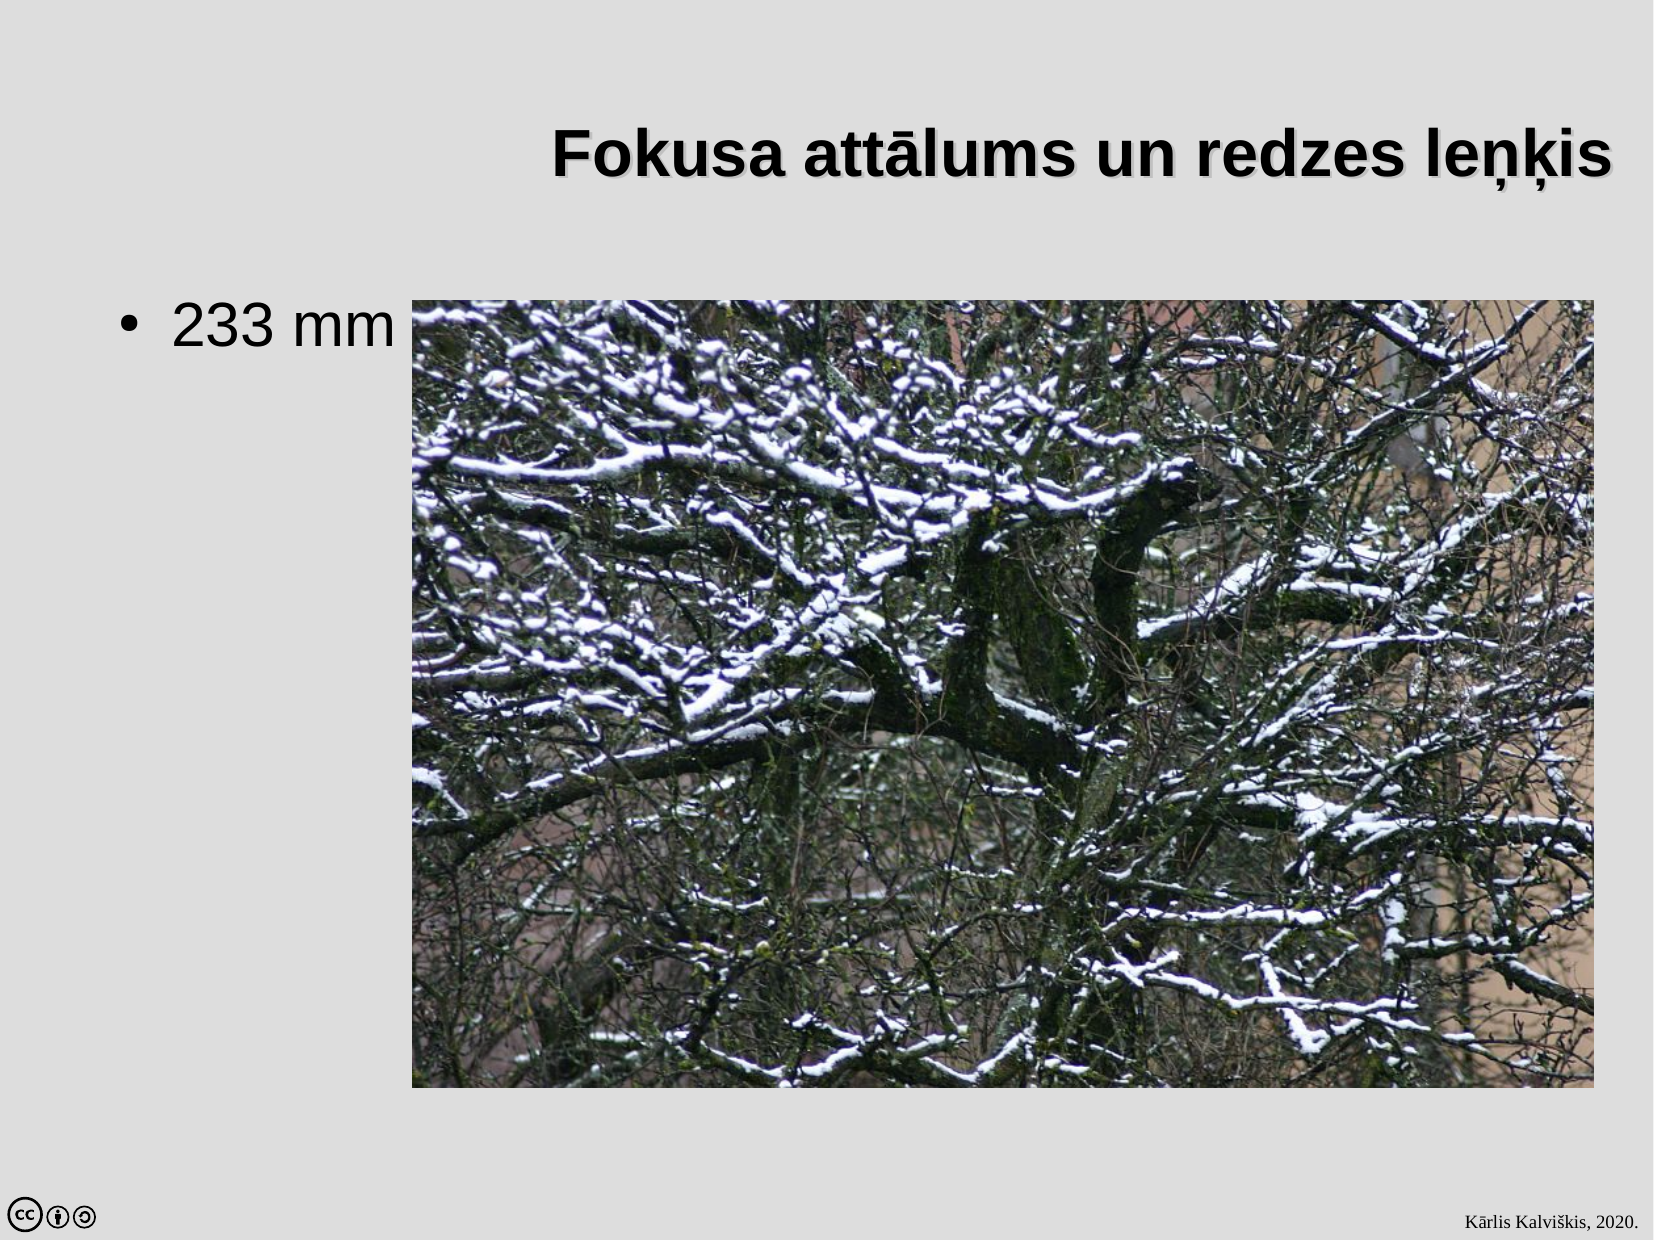

# Fokusa attālums un redzes leņķis
233 mm